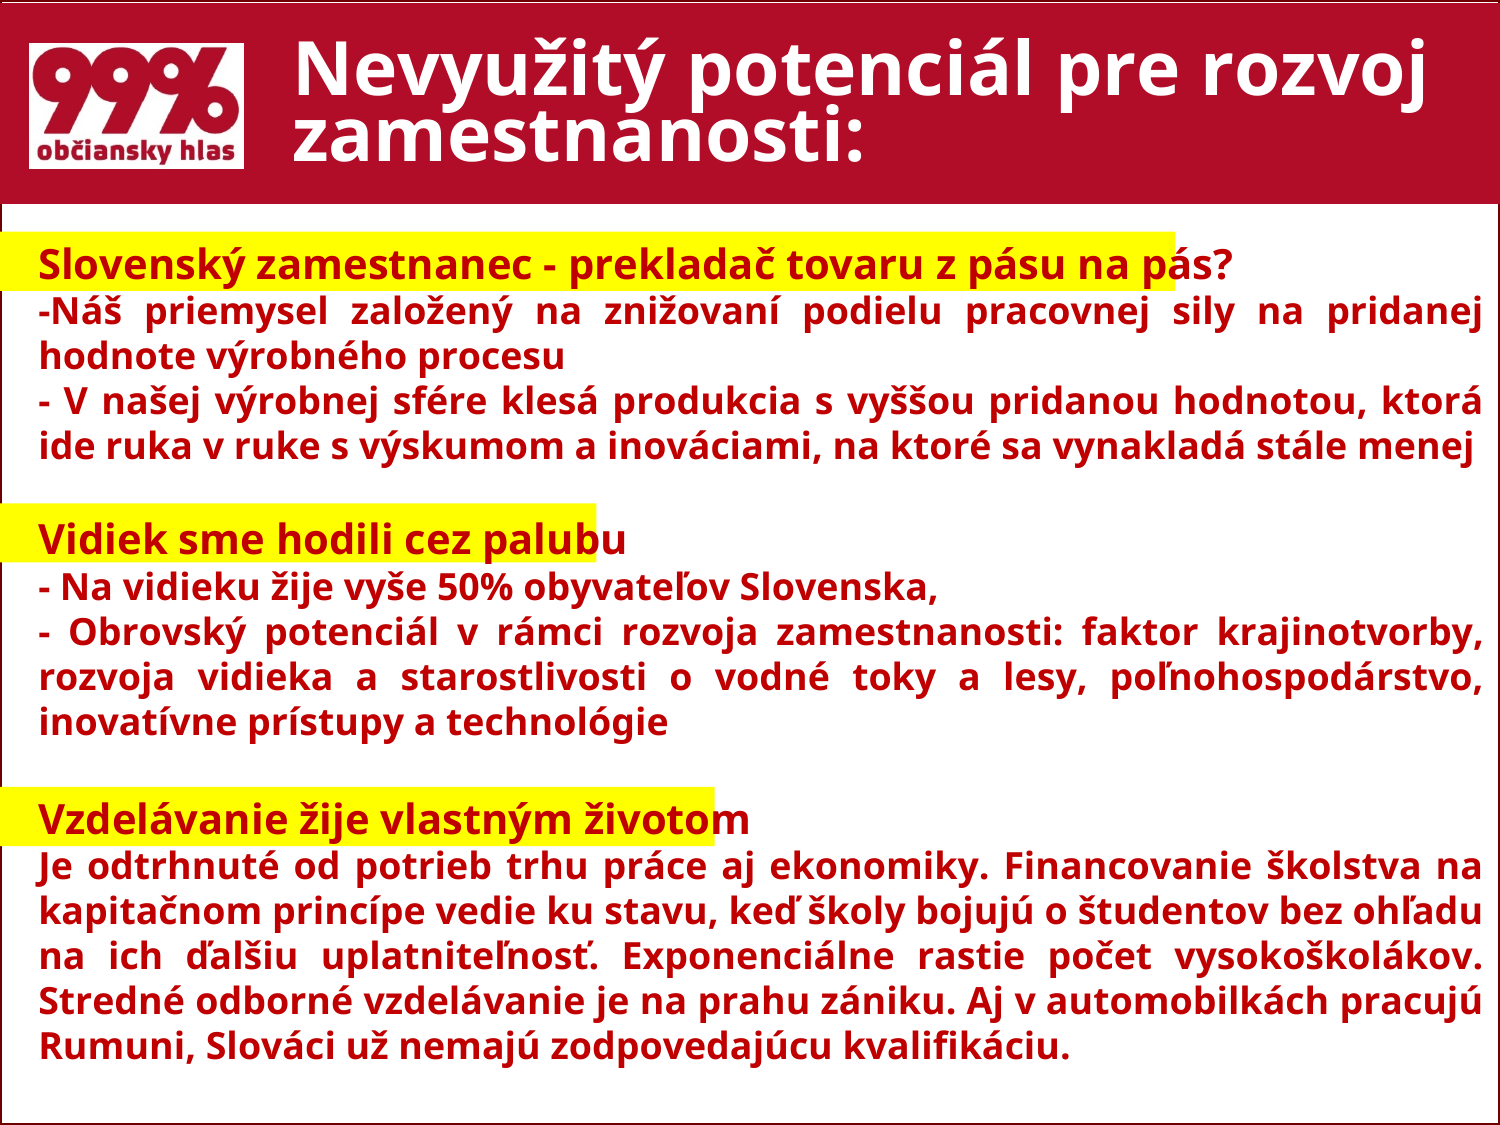

Nevyužitý potenciál pre rozvoj zamestnanosti:
Slovenský zamestnanec - prekladač tovaru z pásu na pás?
-Náš priemysel založený na znižovaní podielu pracovnej sily na pridanej hodnote výrobného procesu
- V našej výrobnej sfére klesá produkcia s vyššou pridanou hodnotou, ktorá ide ruka v ruke s výskumom a inováciami, na ktoré sa vynakladá stále menej
Vidiek sme hodili cez palubu
- Na vidieku žije vyše 50% obyvateľov Slovenska,
- Obrovský potenciál v rámci rozvoja zamestnanosti: faktor krajinotvorby, rozvoja vidieka a starostlivosti o vodné toky a lesy, poľnohospodárstvo, inovatívne prístupy a technológie
Vzdelávanie žije vlastným životom
Je odtrhnuté od potrieb trhu práce aj ekonomiky. Financovanie školstva na kapitačnom princípe vedie ku stavu, keď školy bojujú o študentov bez ohľadu na ich ďalšiu uplatniteľnosť. Exponenciálne rastie počet vysokoškolákov. Stredné odborné vzdelávanie je na prahu zániku. Aj v automobilkách pracujú Rumuni, Slováci už nemajú zodpovedajúcu kvalifikáciu.